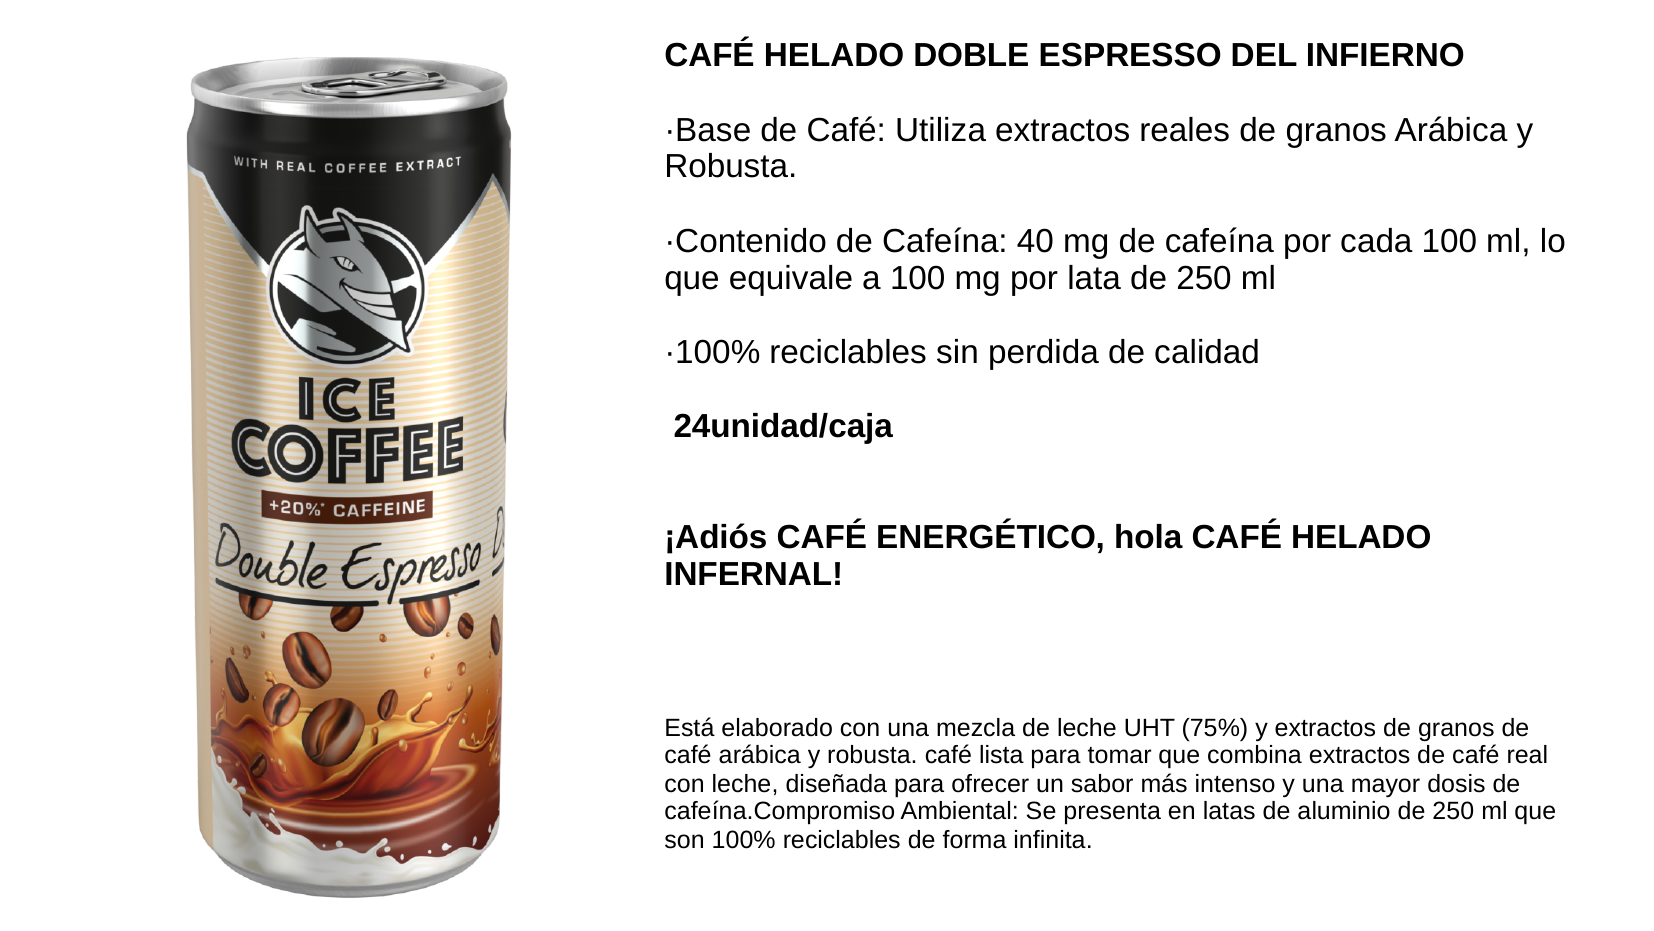

CAFÉ HELADO DOBLE ESPRESSO DEL INFIERNO
·Base de Café: Utiliza extractos reales de granos Arábica y Robusta.
·Contenido de Cafeína: 40 mg de cafeína por cada 100 ml, lo que equivale a 100 mg por lata de 250 ml
·100% reciclables sin perdida de calidad
 24unidad/caja
¡Adiós CAFÉ ENERGÉTICO, hola CAFÉ HELADO INFERNAL!
Está elaborado con una mezcla de leche UHT (75%) y extractos de granos de café arábica y robusta. café lista para tomar que combina extractos de café real con leche, diseñada para ofrecer un sabor más intenso y una mayor dosis de cafeína.Compromiso Ambiental: Se presenta en latas de aluminio de 250 ml que son 100% reciclables de forma infinita.